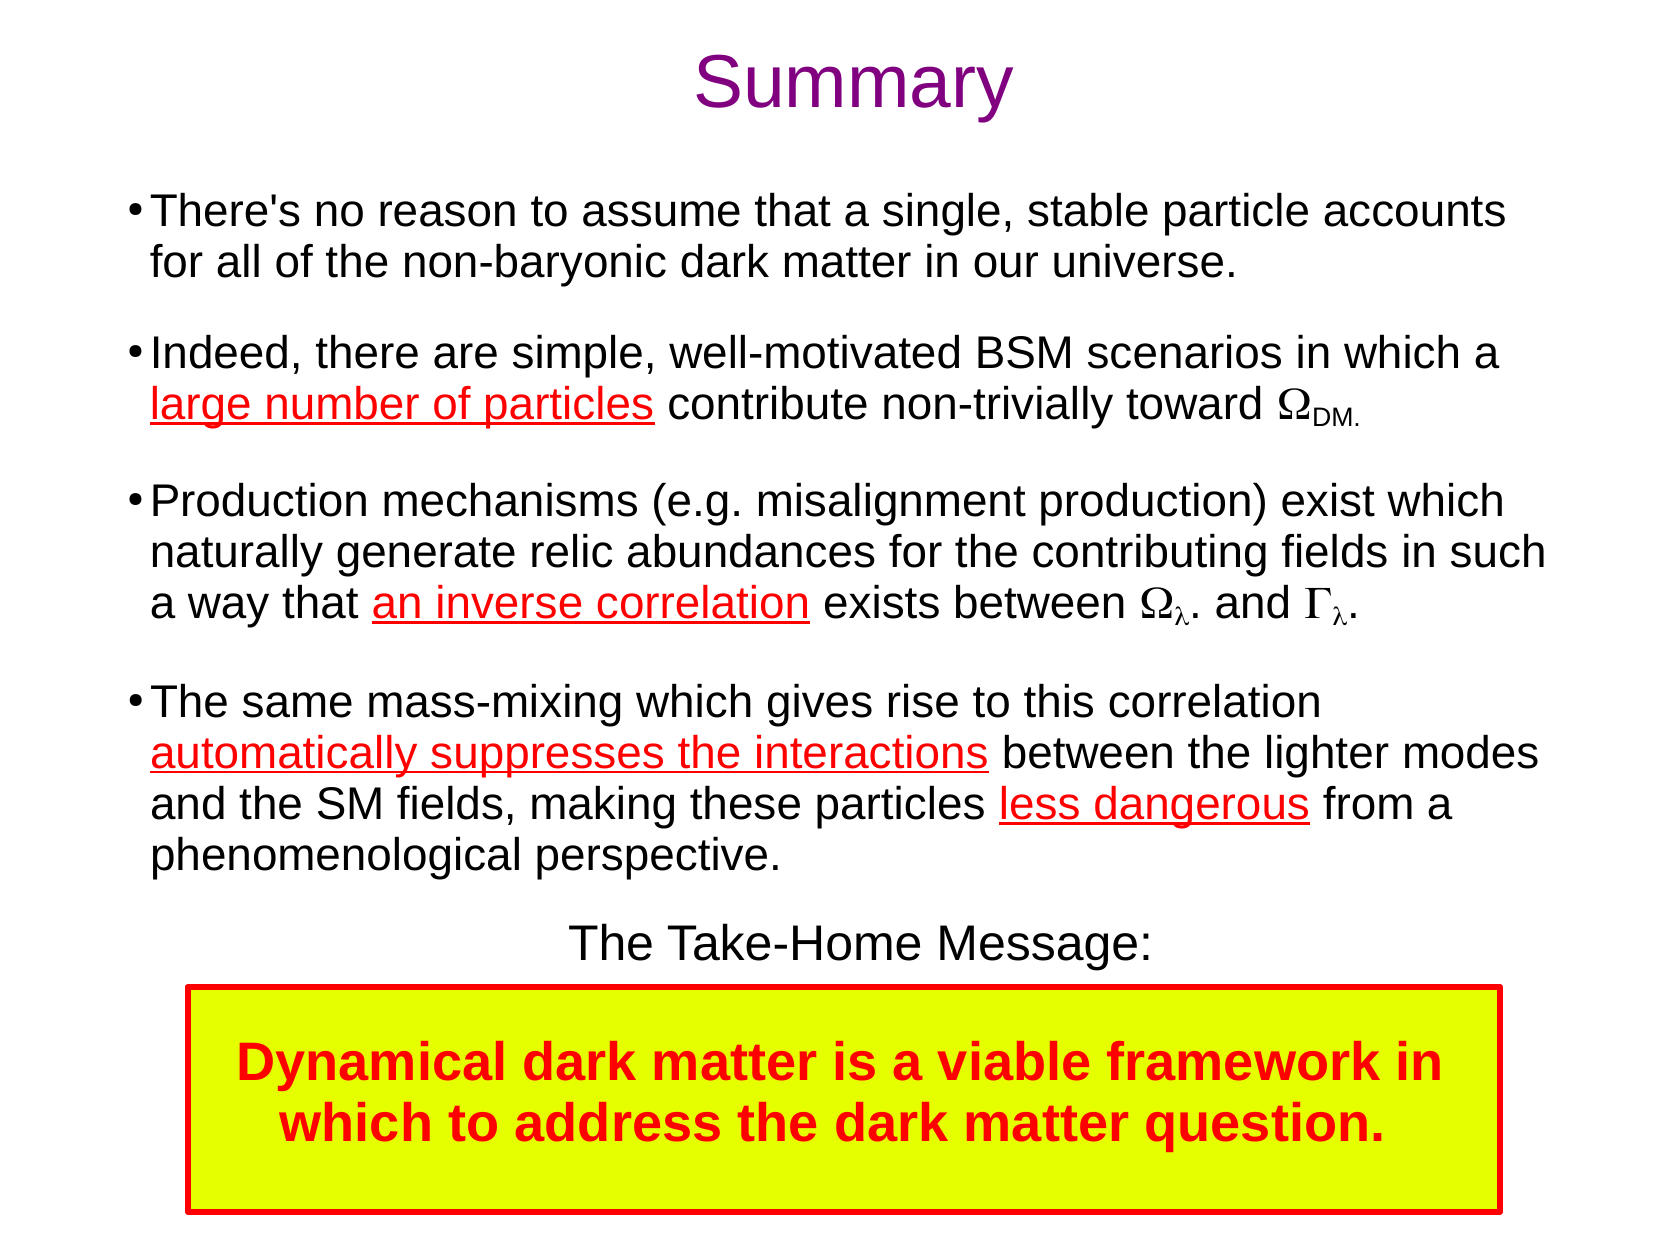

Summary
There's no reason to assume that a single, stable particle accounts for all of the non-baryonic dark matter in our universe.
Indeed, there are simple, well-motivated BSM scenarios in which a large number of particles contribute non-trivially toward WDM.
Production mechanisms (e.g. misalignment production) exist which naturally generate relic abundances for the contributing fields in such a way that an inverse correlation exists between Wl. and Gl.
The same mass-mixing which gives rise to this correlation automatically suppresses the interactions between the lighter modes and the SM fields, making these particles less dangerous from a phenomenological perspective.
The Take-Home Message:
Dynamical dark matter is a viable framework in which to address the dark matter question.